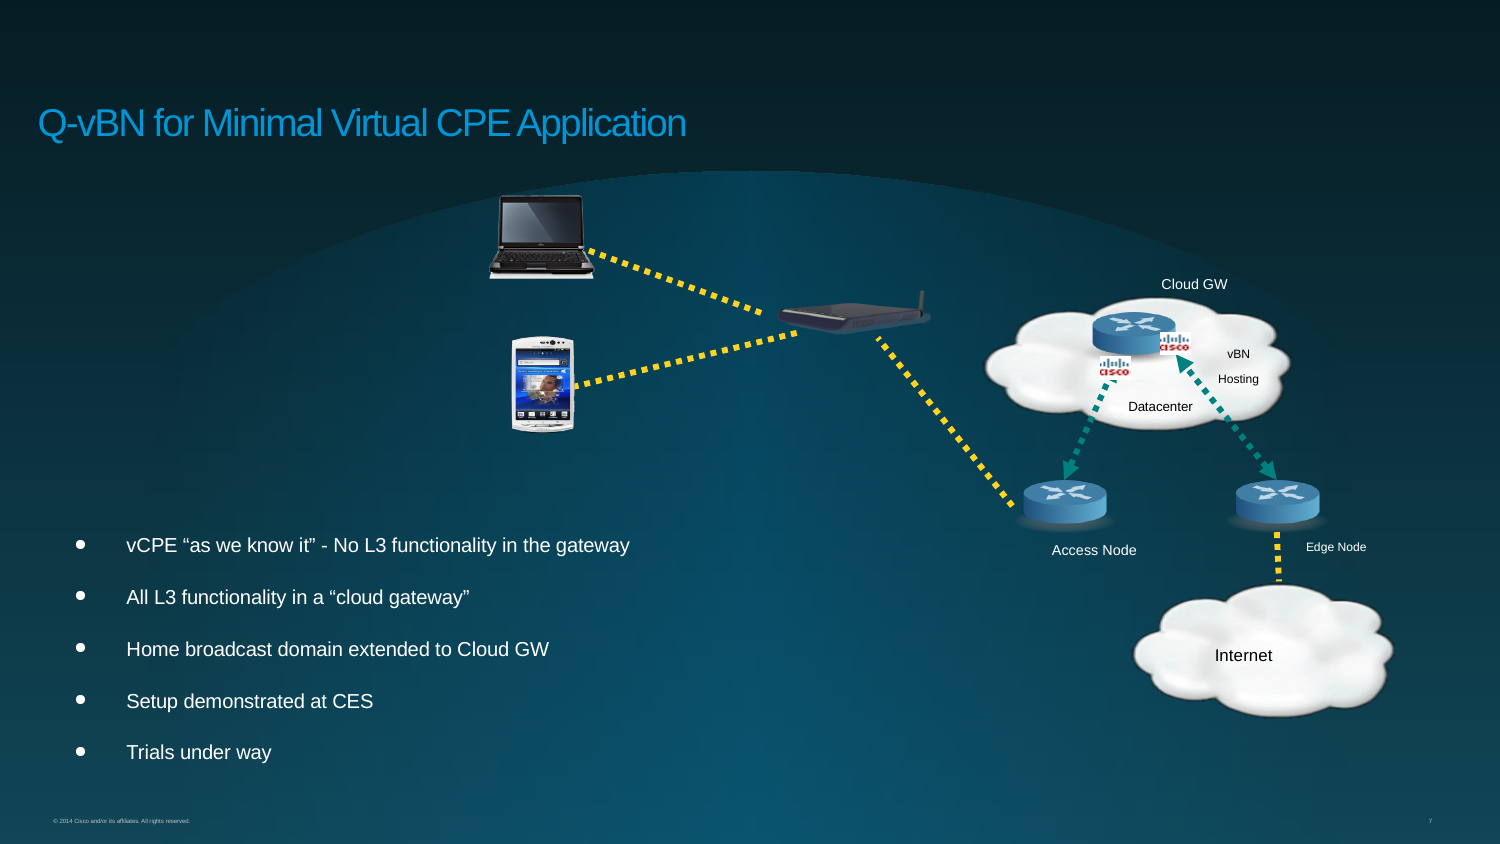

# Q-vBN for Minimal Virtual CPE Application
Cloud GW
vBN
Hosting
Datacenter
Access Node
Edge Node
vCPE “as we know it” - No L3 functionality in the gateway
All L3 functionality in a “cloud gateway”
Home broadcast domain extended to Cloud GW
Setup demonstrated at CES
Trials under way
Internet